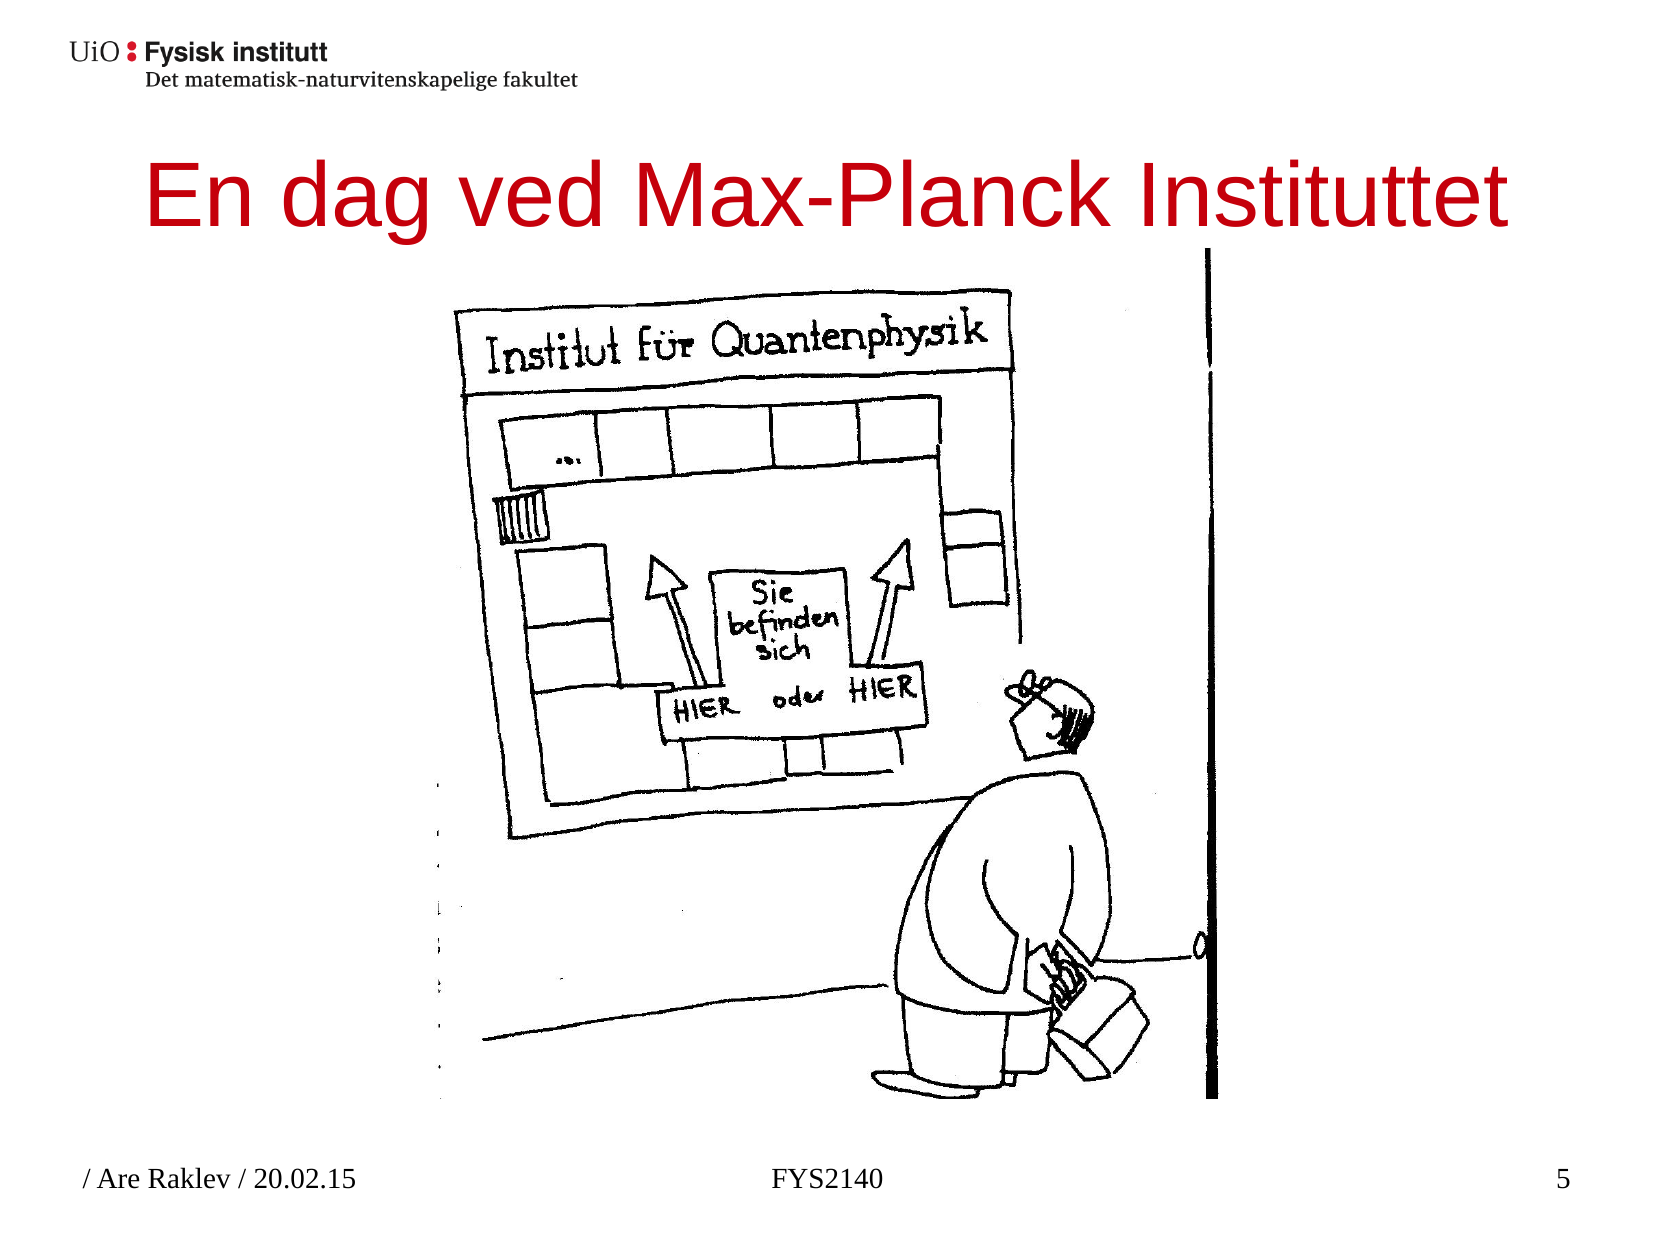

# En dag ved Max-Planck Instituttet
/ Are Raklev / 20.02.15
FYS2140
5